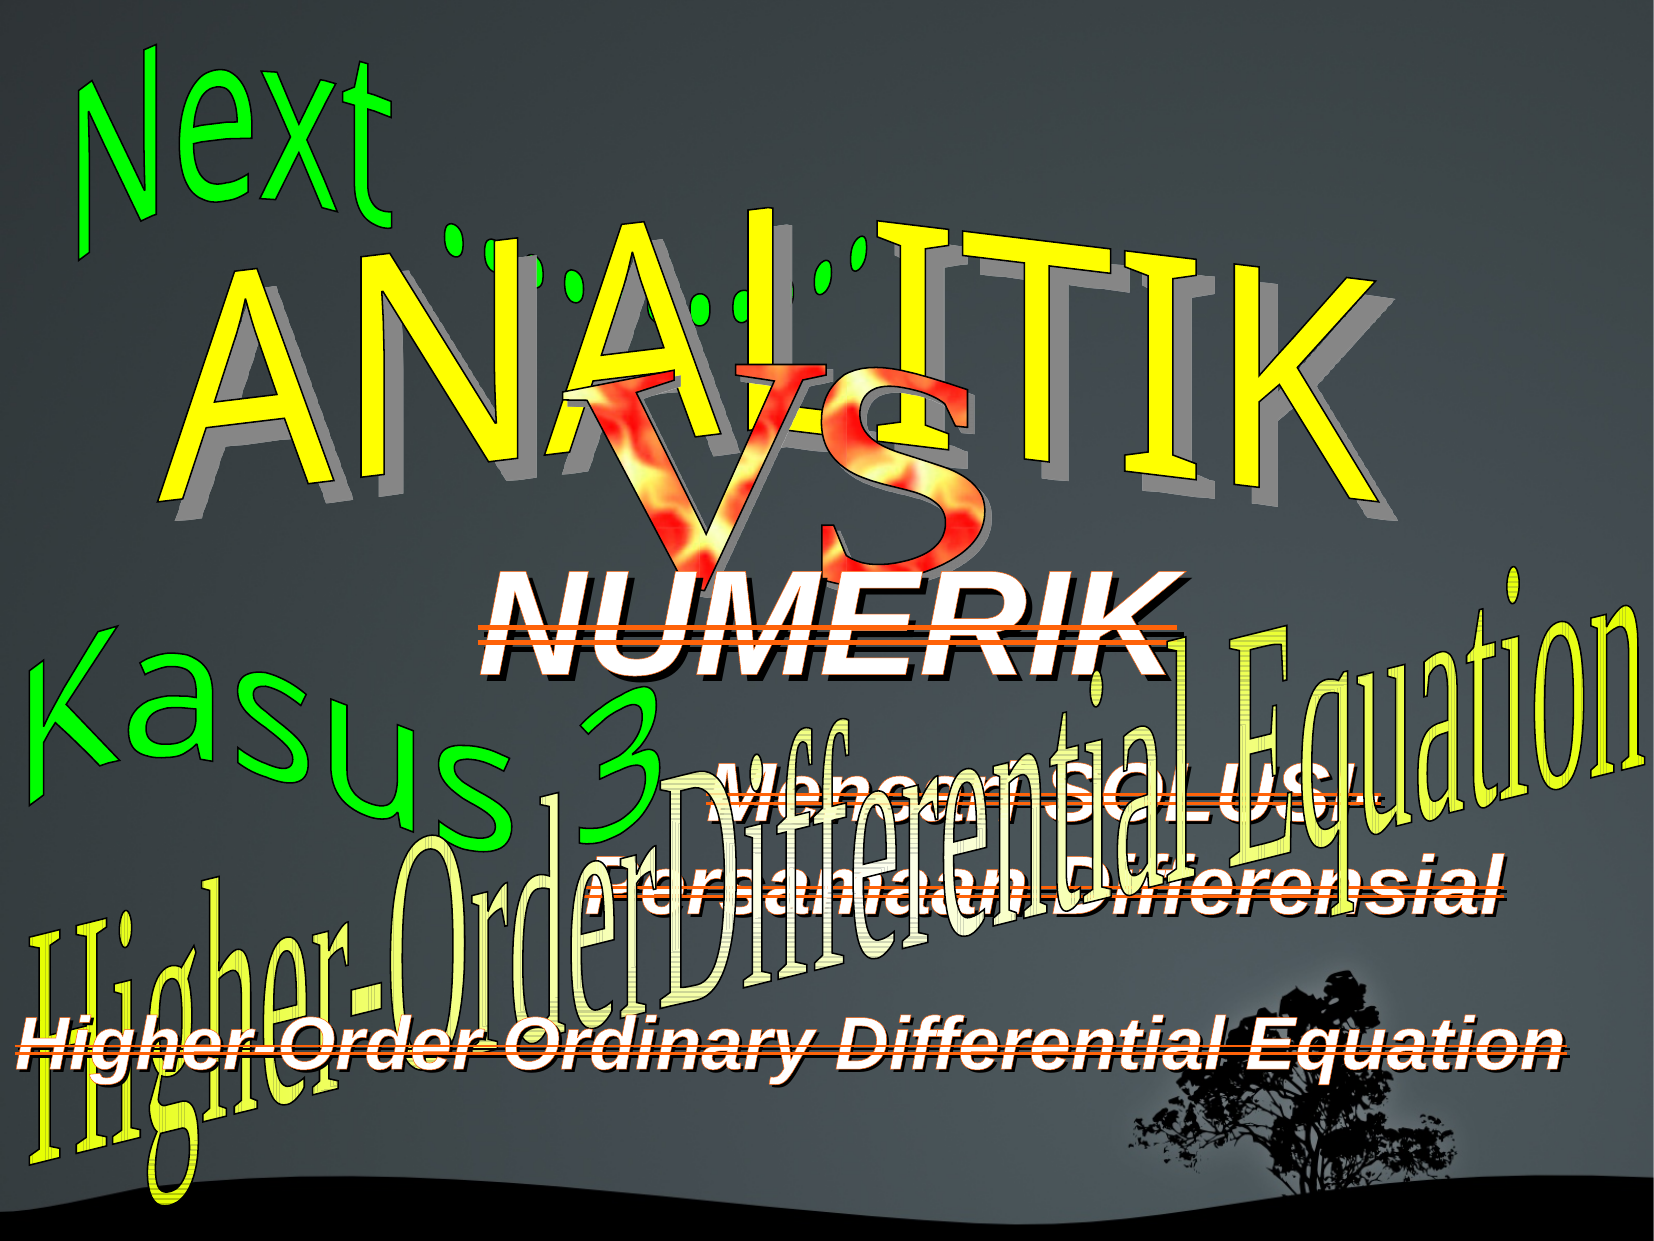

Next ...........
ANALITIK
vs
Higher-OrderDifferential Equation
NUMERIK
Kasus 3
Mencari SOLUSI-Persamaan Differensial
Higher-Order Ordinary Differential Equation
dan
Tugas 3